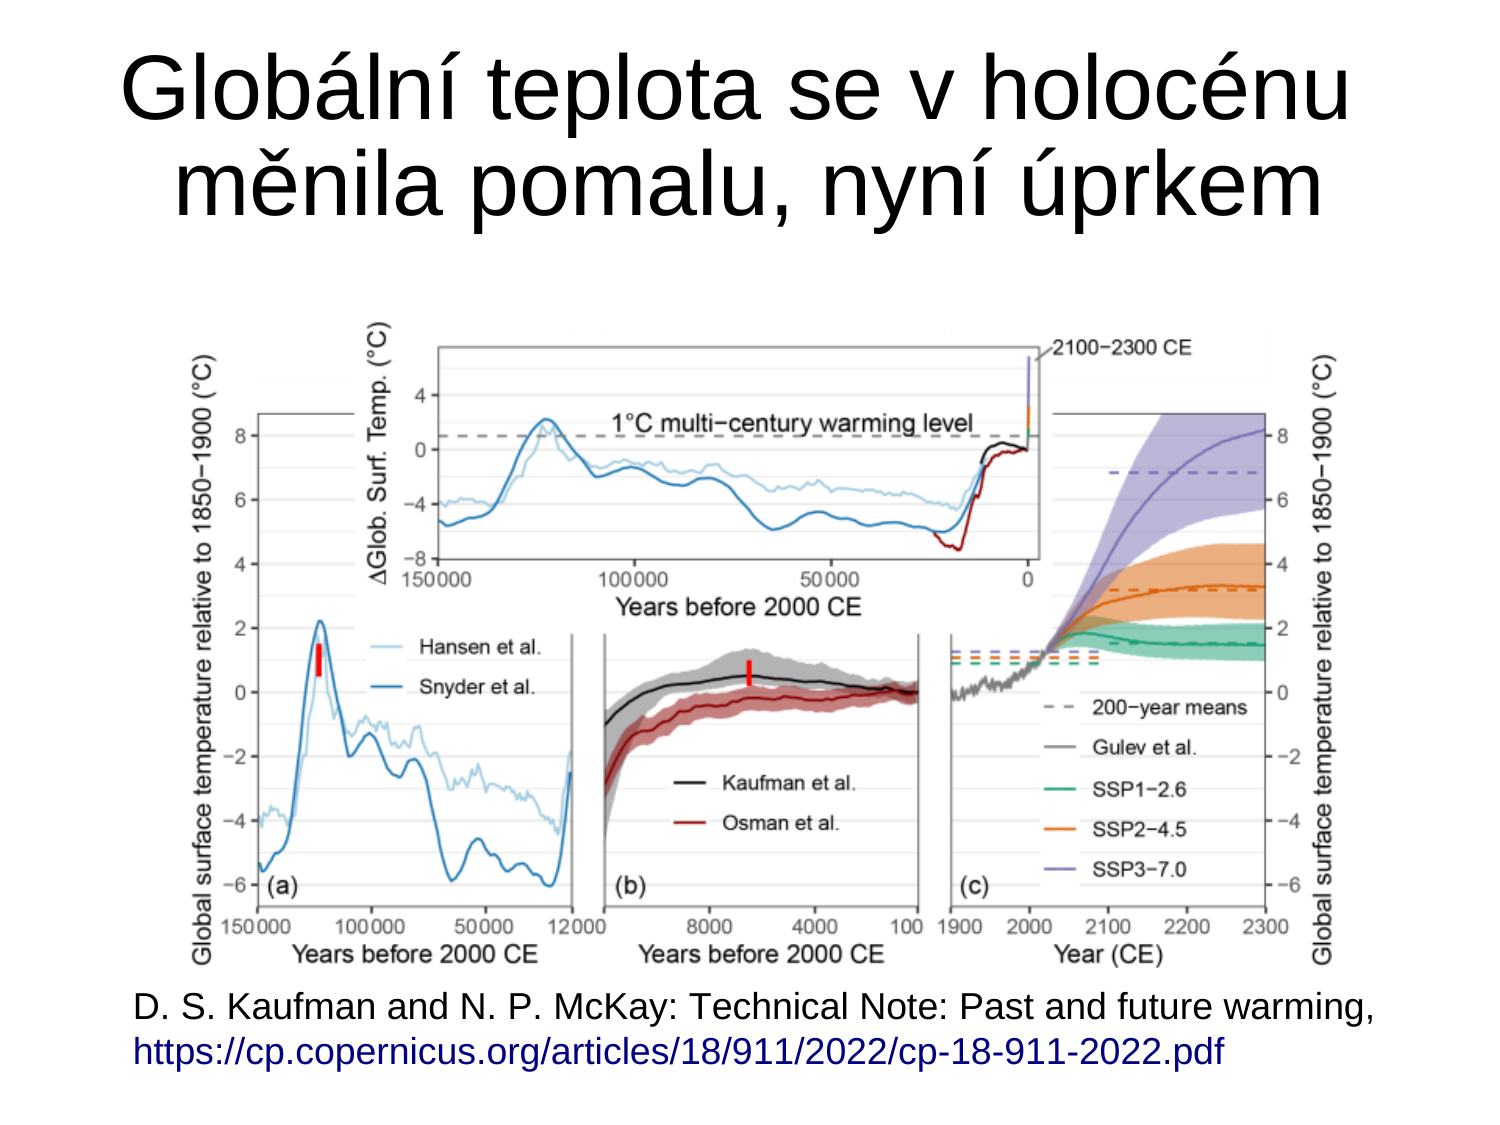

# Globální teplota se v holocénu měnila pomalu, nyní úprkem
D. S. Kaufman and N. P. McKay: Technical Note: Past and future warming, https://cp.copernicus.org/articles/18/911/2022/cp-18-911-2022.pdf